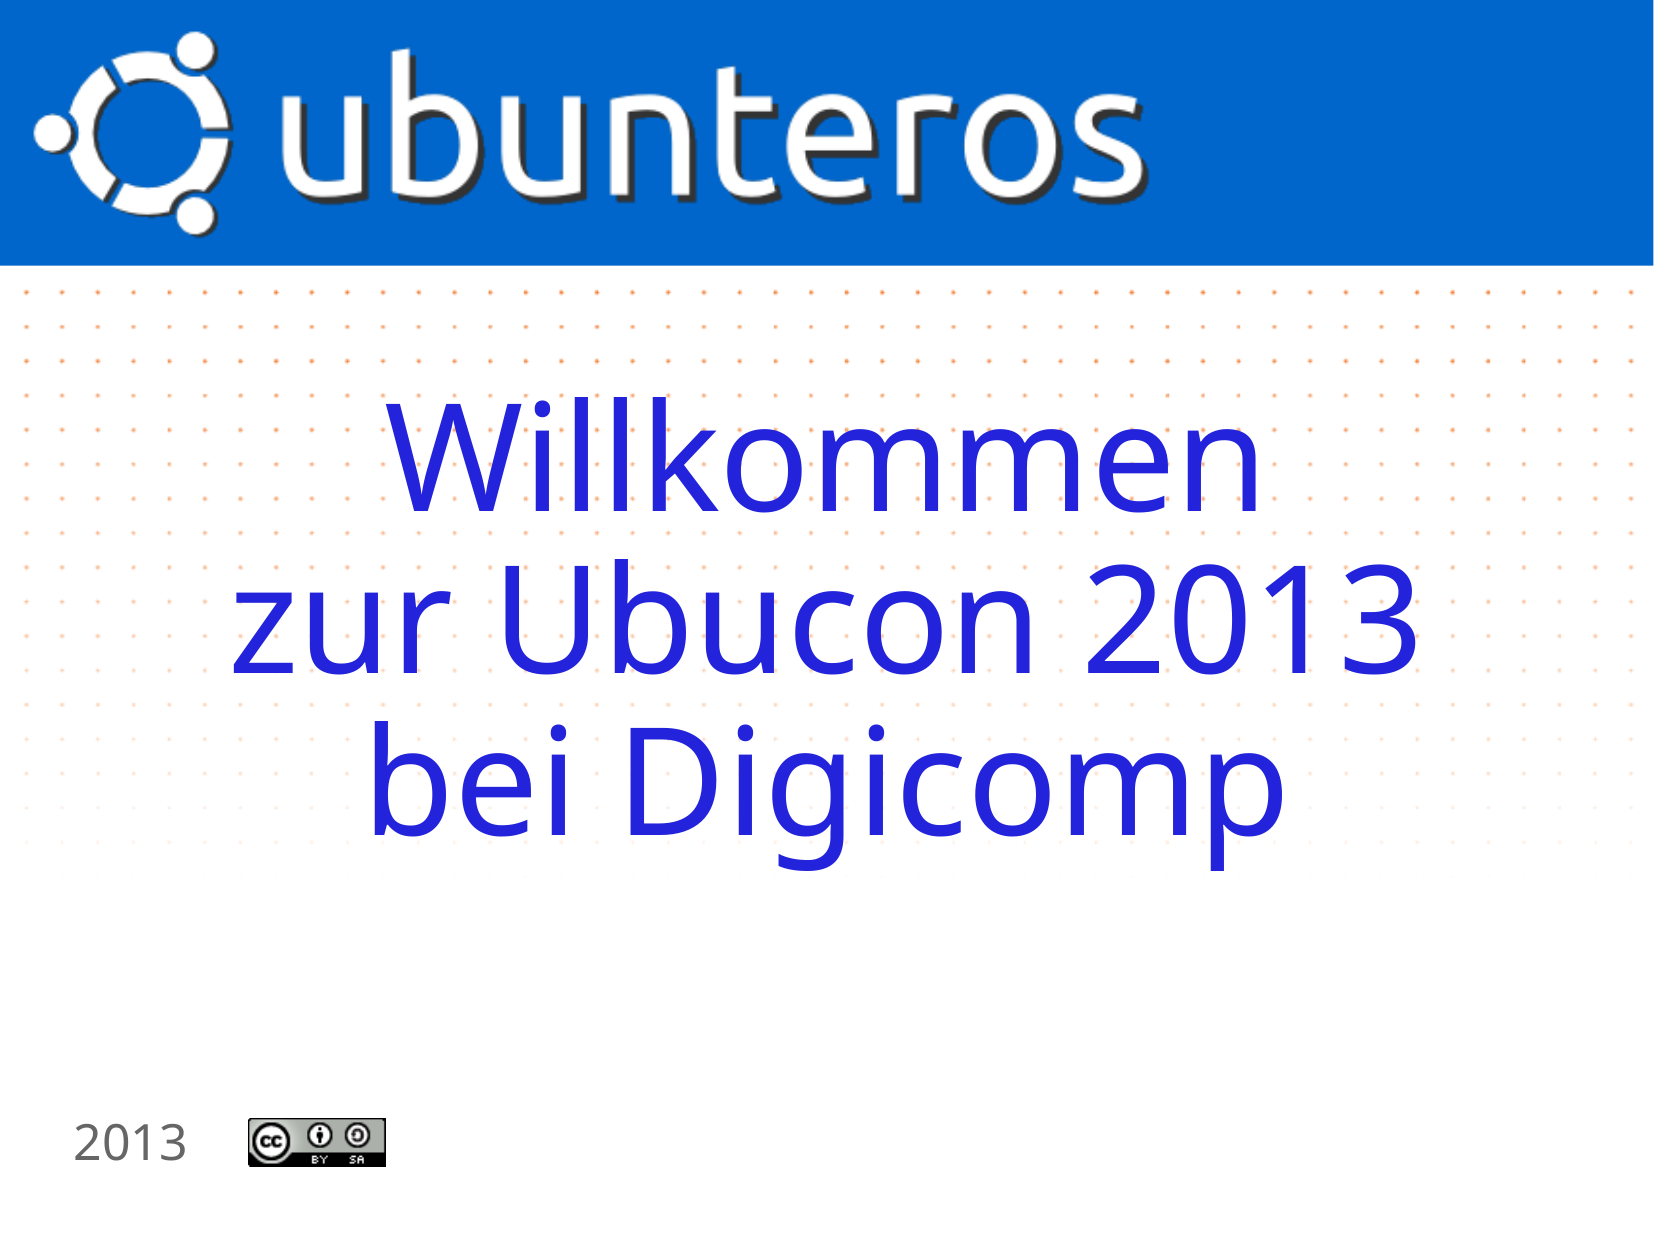

# Willkommen zur Ubucon 2013 bei Digicomp
2013